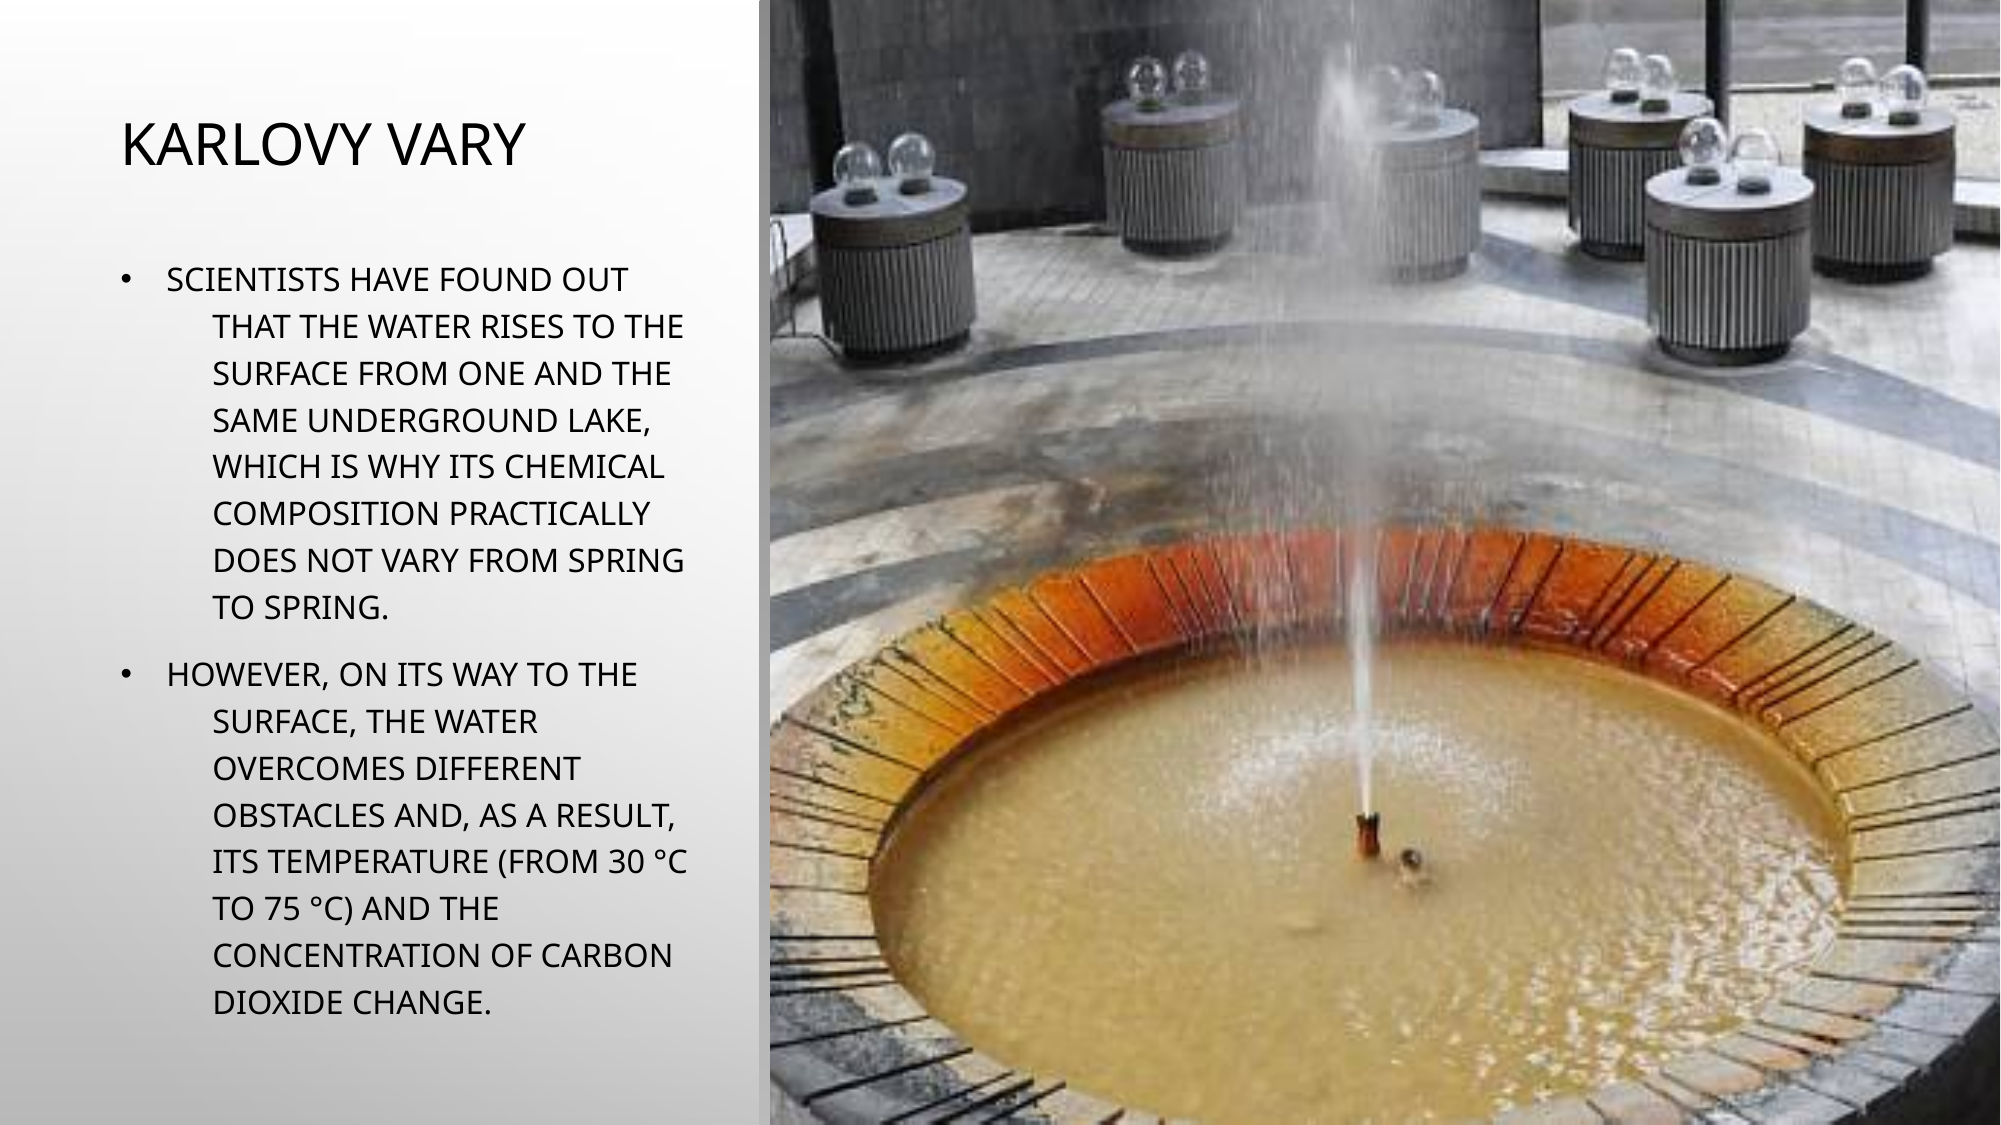

KARLOVY VARY
# Scientists have found out that the water rises to the surface from one and the same underground lake, which is why its chemical composition practically does not vary from spring to spring.
However, on its way to the surface, the water overcomes different obstacles and, as a result, its temperature (from 30 °C to 75 °C) and the concentration of carbon dioxide change.